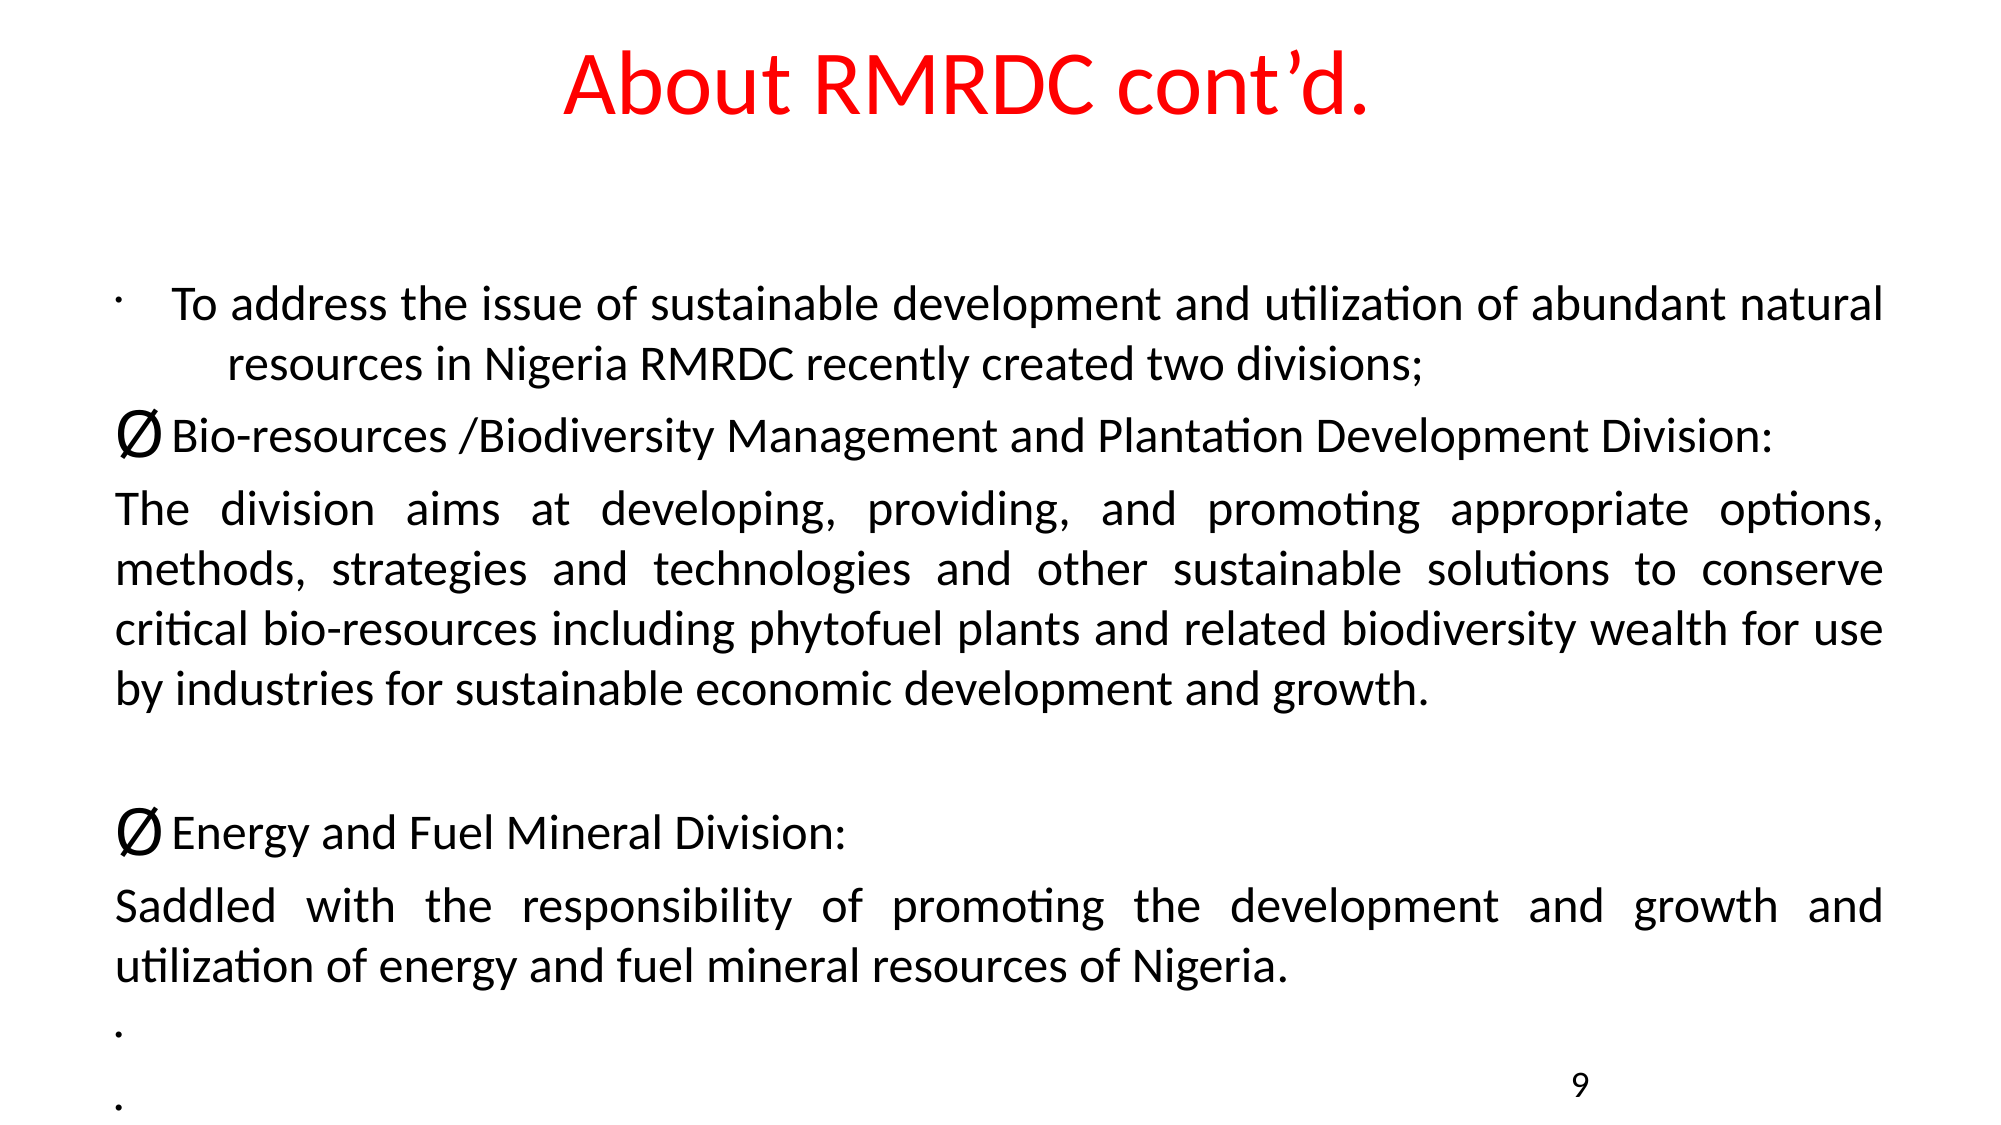

# About RMRDC cont’d.
To address the issue of sustainable development and utilization of abundant natural resources in Nigeria RMRDC recently created two divisions;
Bio-resources /Biodiversity Management and Plantation Development Division:
The division aims at developing, providing, and promoting appropriate options, methods, strategies and technologies and other sustainable solutions to conserve critical bio-resources including phytofuel plants and related biodiversity wealth for use by industries for sustainable economic development and growth.
Energy and Fuel Mineral Division:
Saddled with the responsibility of promoting the development and growth and utilization of energy and fuel mineral resources of Nigeria.
9